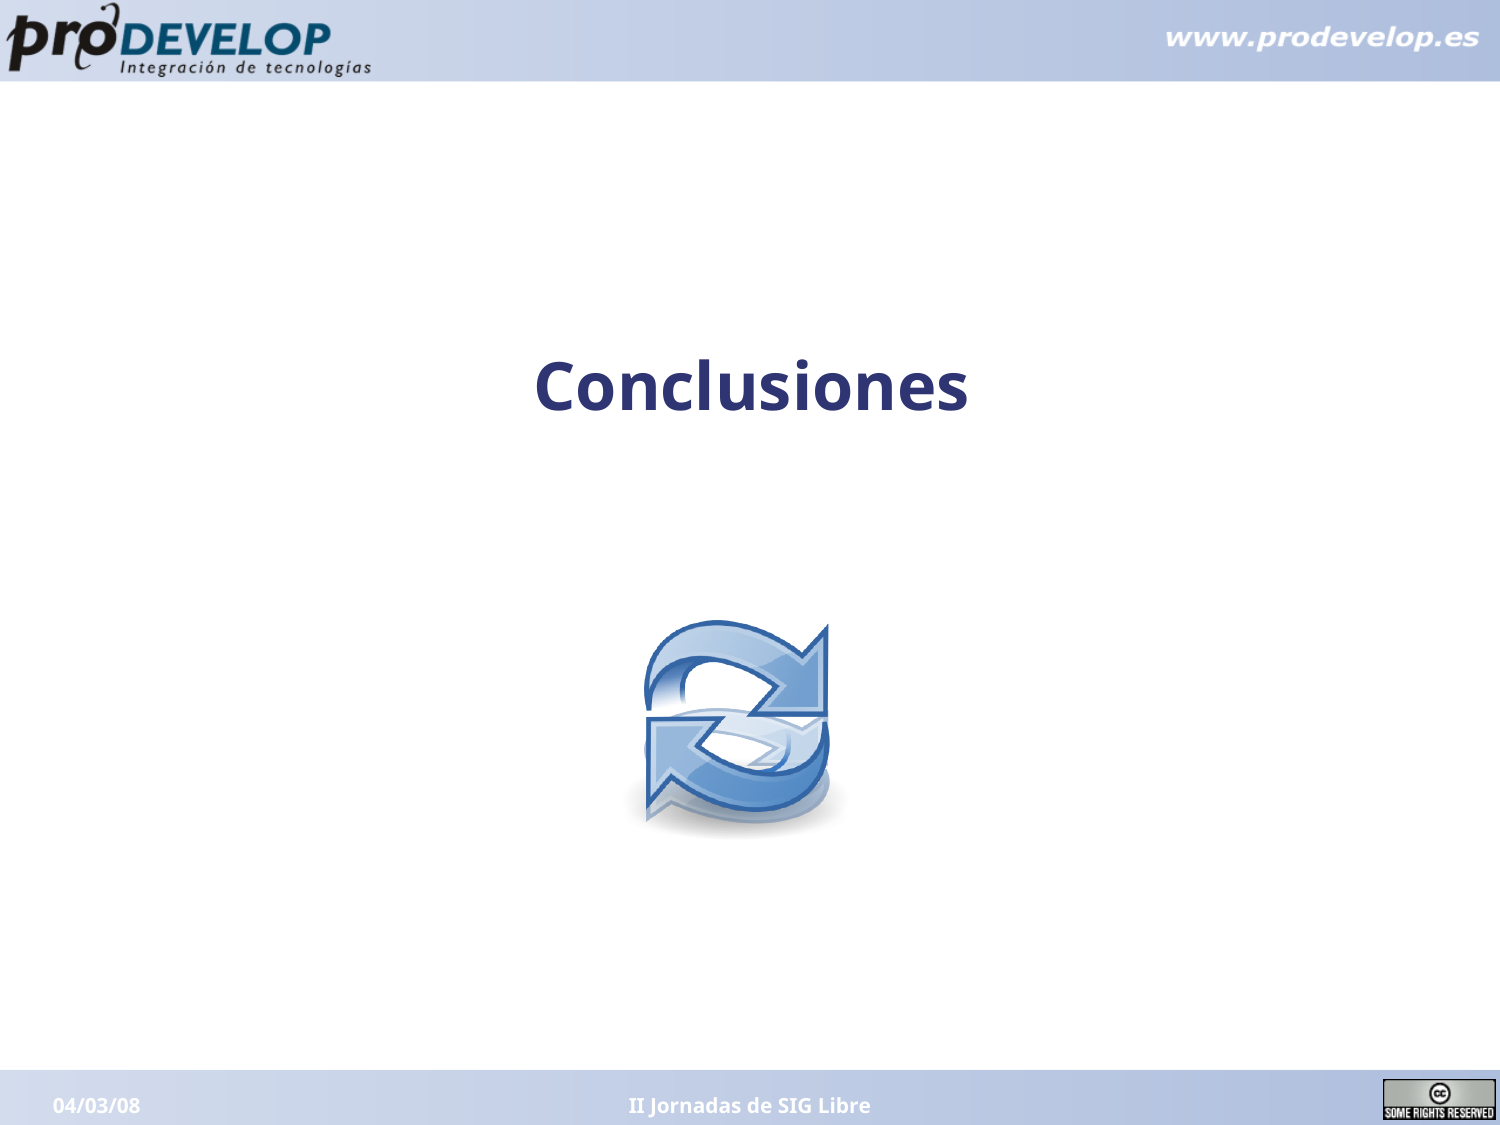

# Conclusiones
25/10/2006
47
Plan Difusión Interna gvSIG v. 2.0